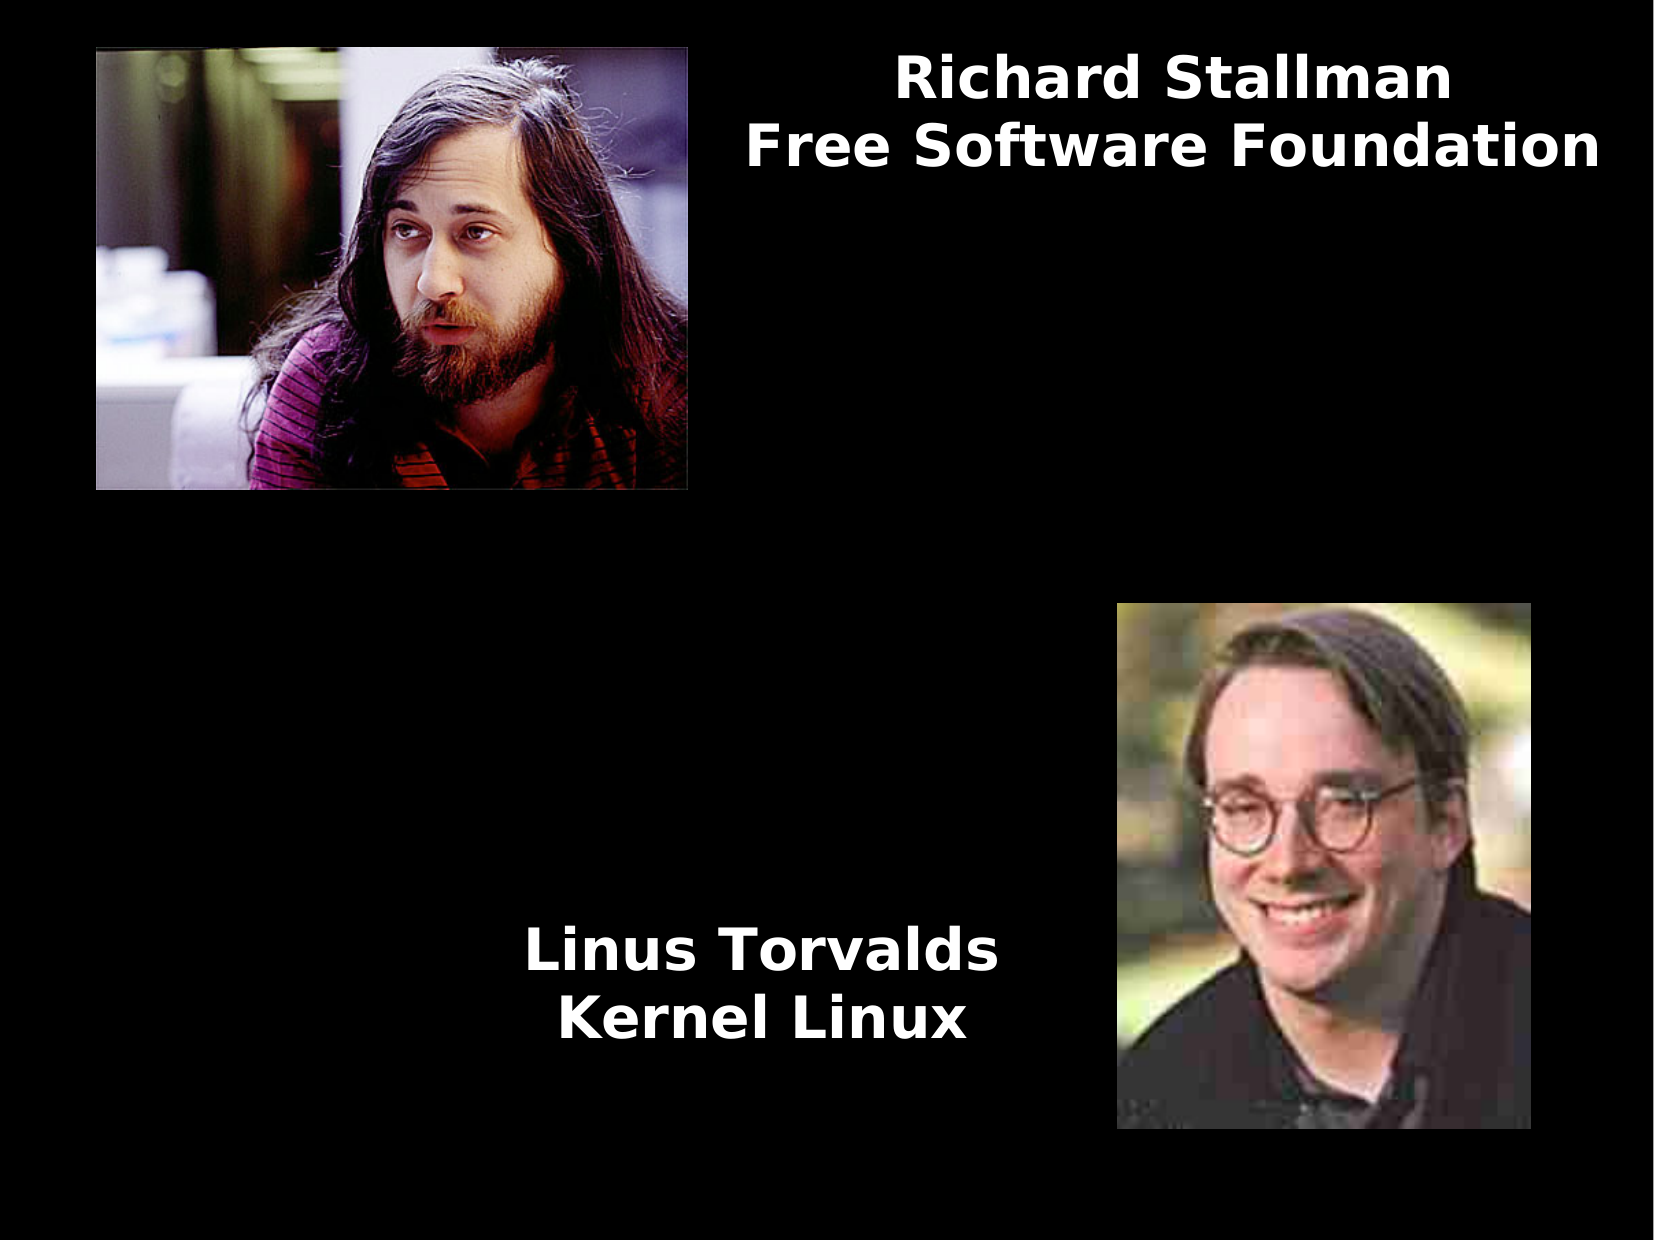

Richard Stallman
Free Software Foundation
Linus Torvalds
Kernel Linux